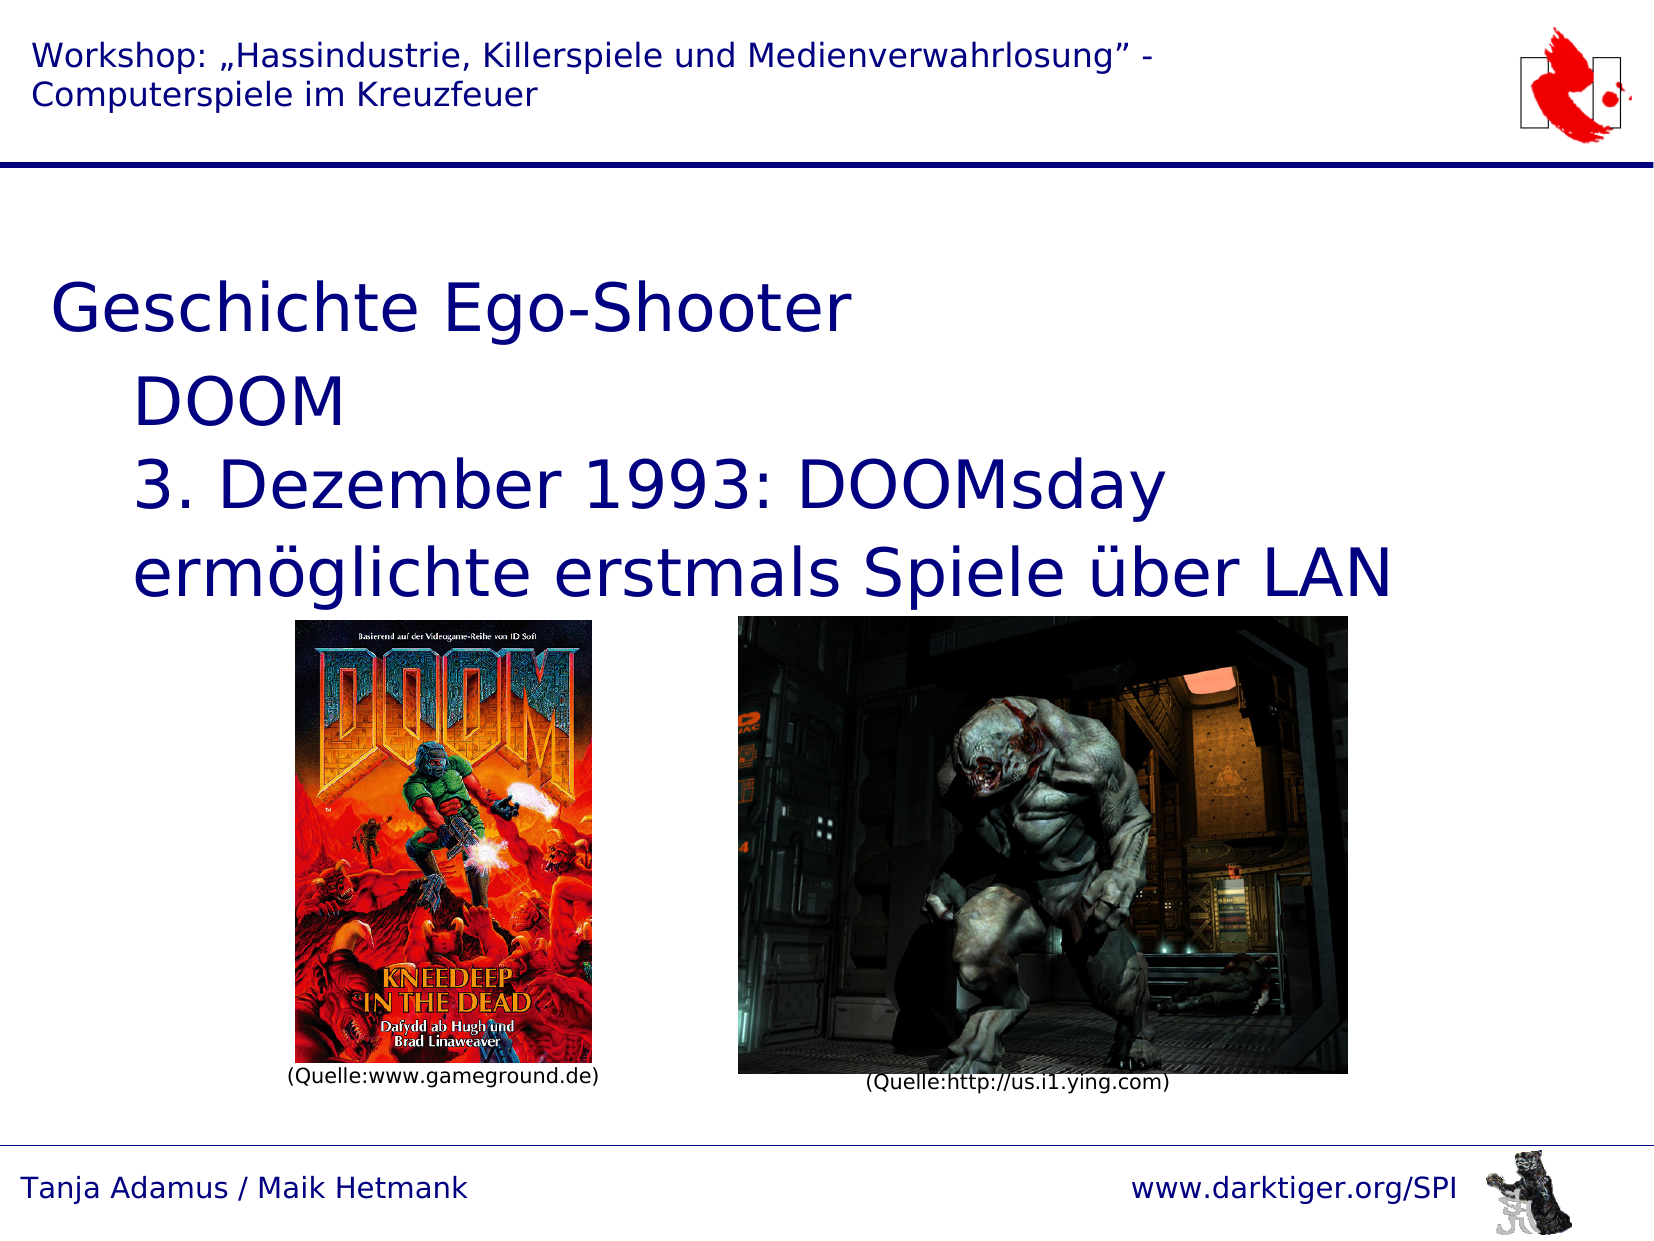

Workshop: „Hassindustrie, Killerspiele und Medienverwahrlosung” - Computerspiele im Kreuzfeuer
Geschichte Ego-Shooter
DOOM
3. Dezember 1993: DOOMsday
ermöglichte erstmals Spiele über LAN
(Quelle:www.gameground.de)
(Quelle:http://us.i1.ying.com)